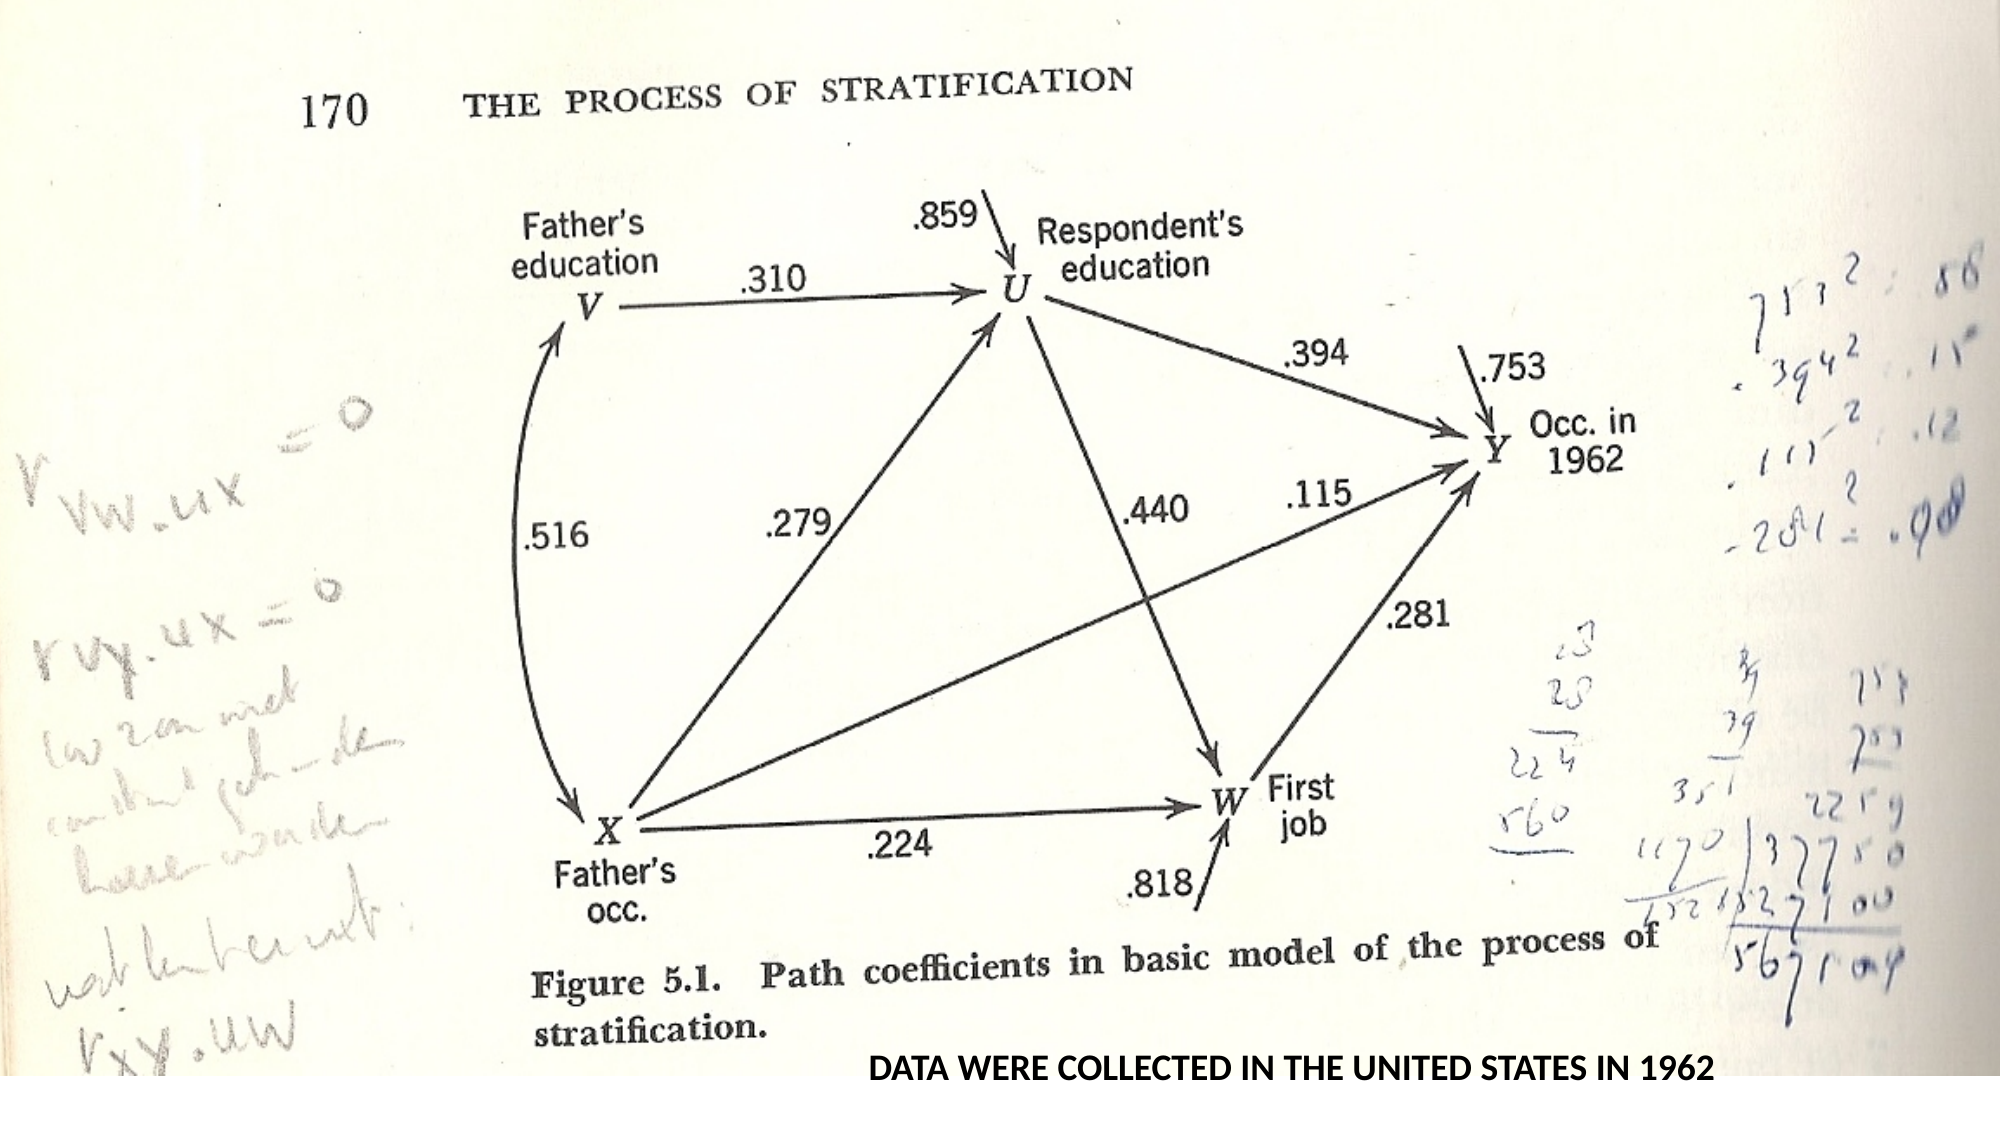

DATA WERE COLLECTED IN THE UNITED STATES IN 1962